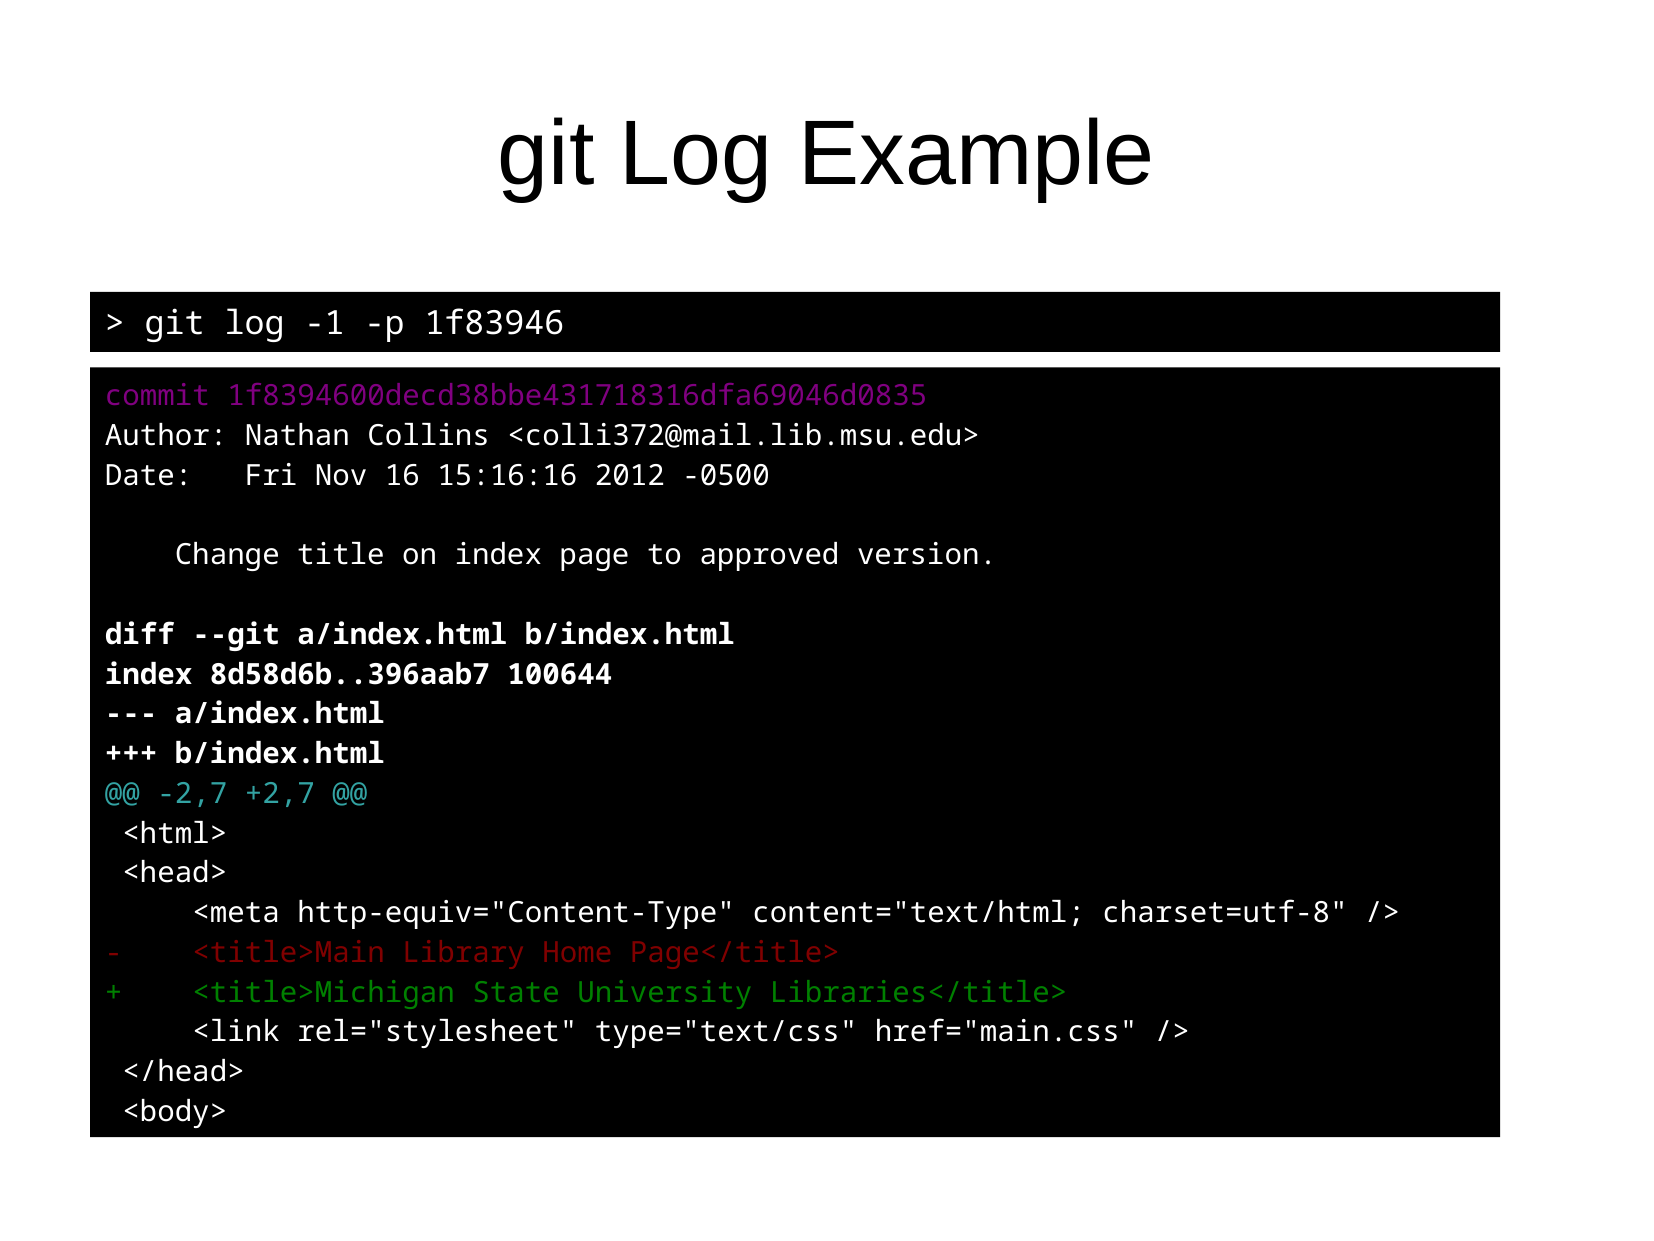

# git Log Example
> git log -1 -p 1f83946
commit 1f8394600decd38bbe431718316dfa69046d0835
Author: Nathan Collins <colli372@mail.lib.msu.edu>
Date: Fri Nov 16 15:16:16 2012 -0500
 Change title on index page to approved version.
diff --git a/index.html b/index.html
index 8d58d6b..396aab7 100644
--- a/index.html
+++ b/index.html
@@ -2,7 +2,7 @@
 <html>
 <head>
 <meta http-equiv="Content-Type" content="text/html; charset=utf-8" />
- <title>Main Library Home Page</title>
+ <title>Michigan State University Libraries</title>
 <link rel="stylesheet" type="text/css" href="main.css" />
 </head>
 <body>